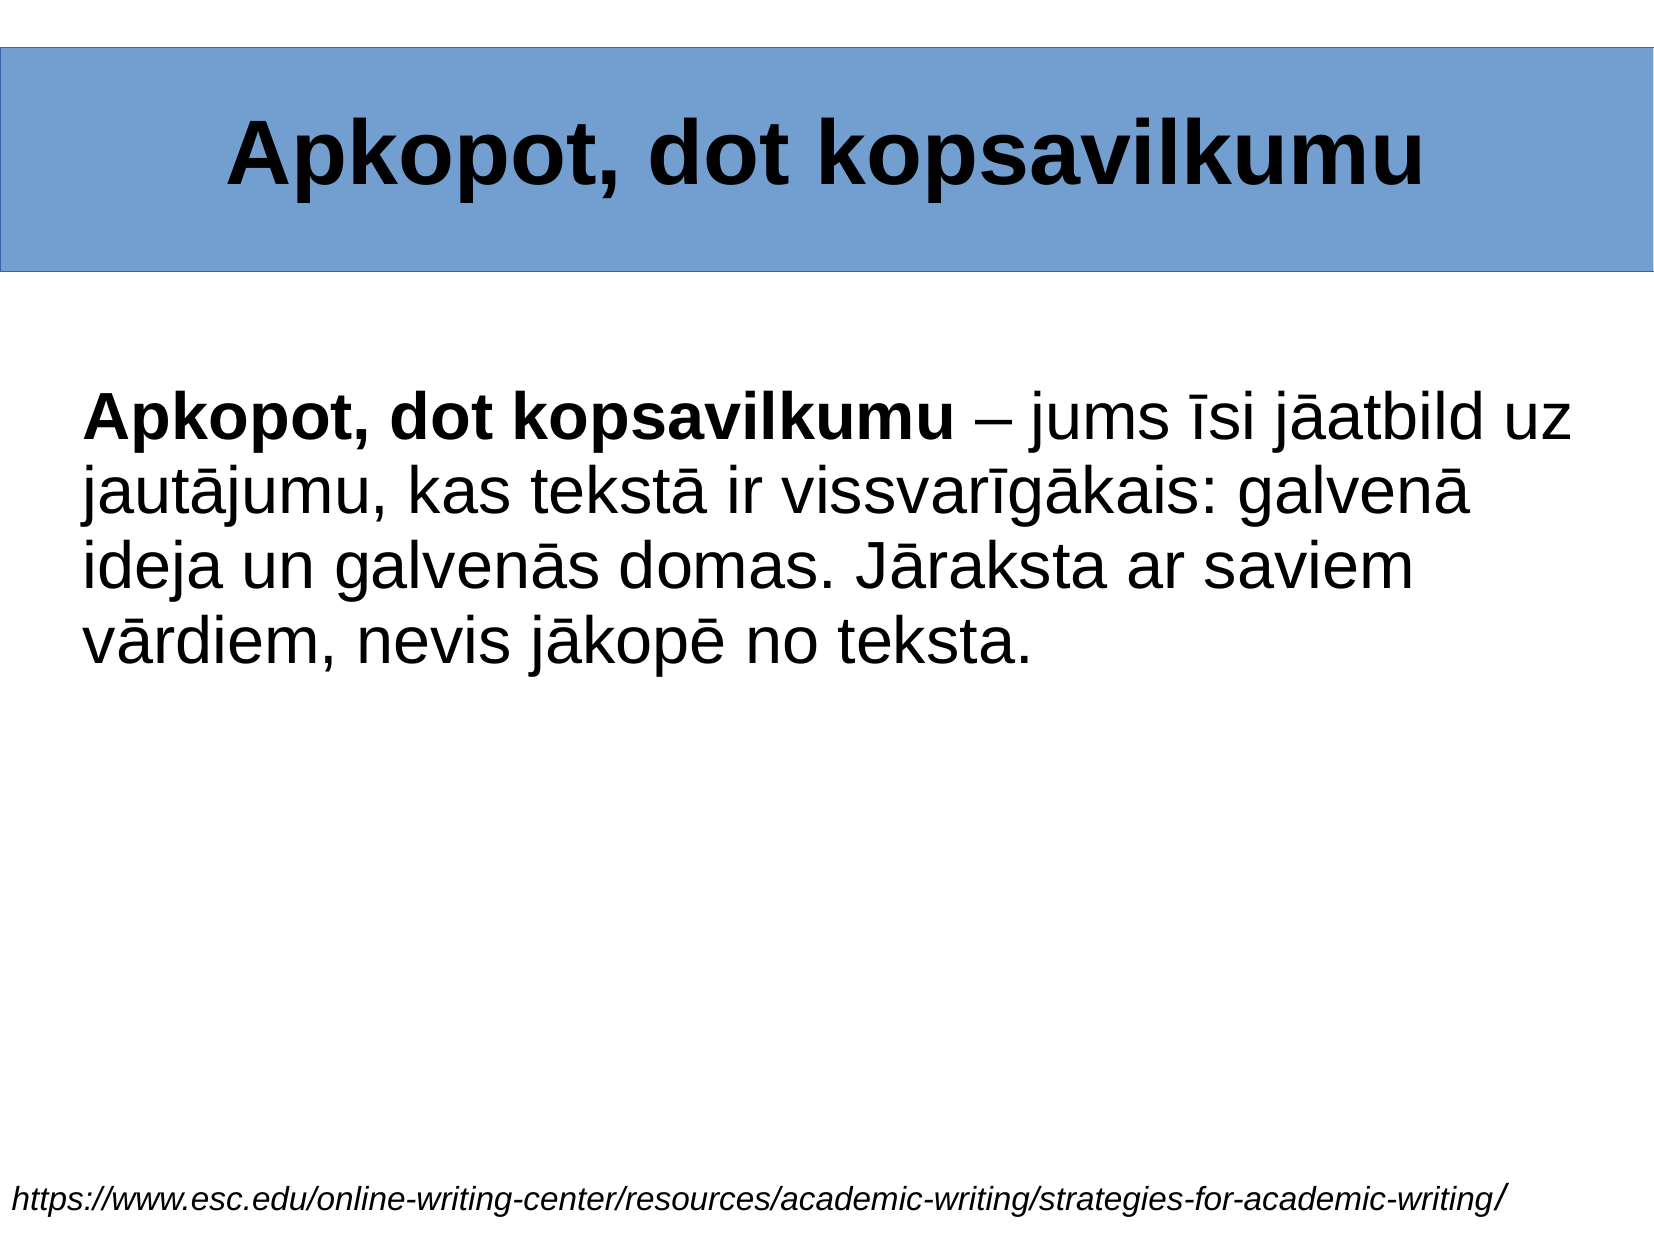

# Apkopot, dot kopsavilkumu
Apkopot, dot kopsavilkumu – jums īsi jāatbild uz jautājumu, kas tekstā ir vissvarīgākais: galvenā ideja un galvenās domas. Jāraksta ar saviem vārdiem, nevis jākopē no teksta.
https://www.esc.edu/online-writing-center/resources/academic-writing/strategies-for-academic-writing/